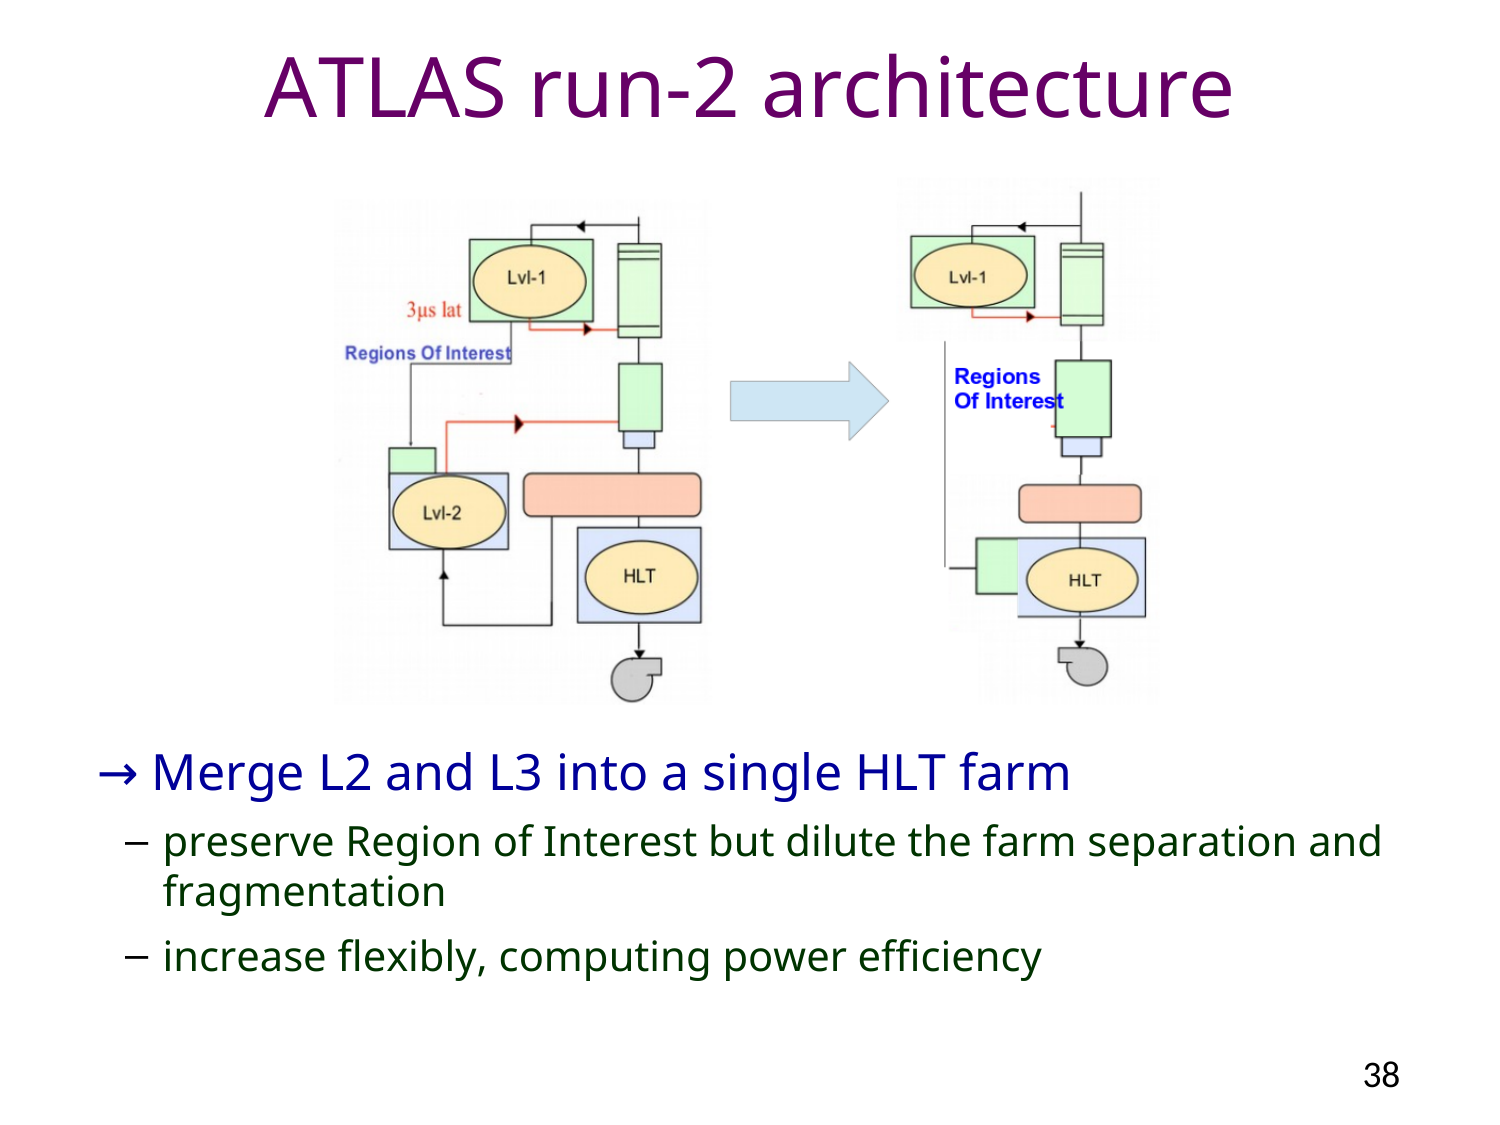

# ATLAS run-2 architecture
→ Merge L2 and L3 into a single HLT farm
preserve Region of Interest but dilute the farm separation and fragmentation
increase flexibly, computing power efficiency
38